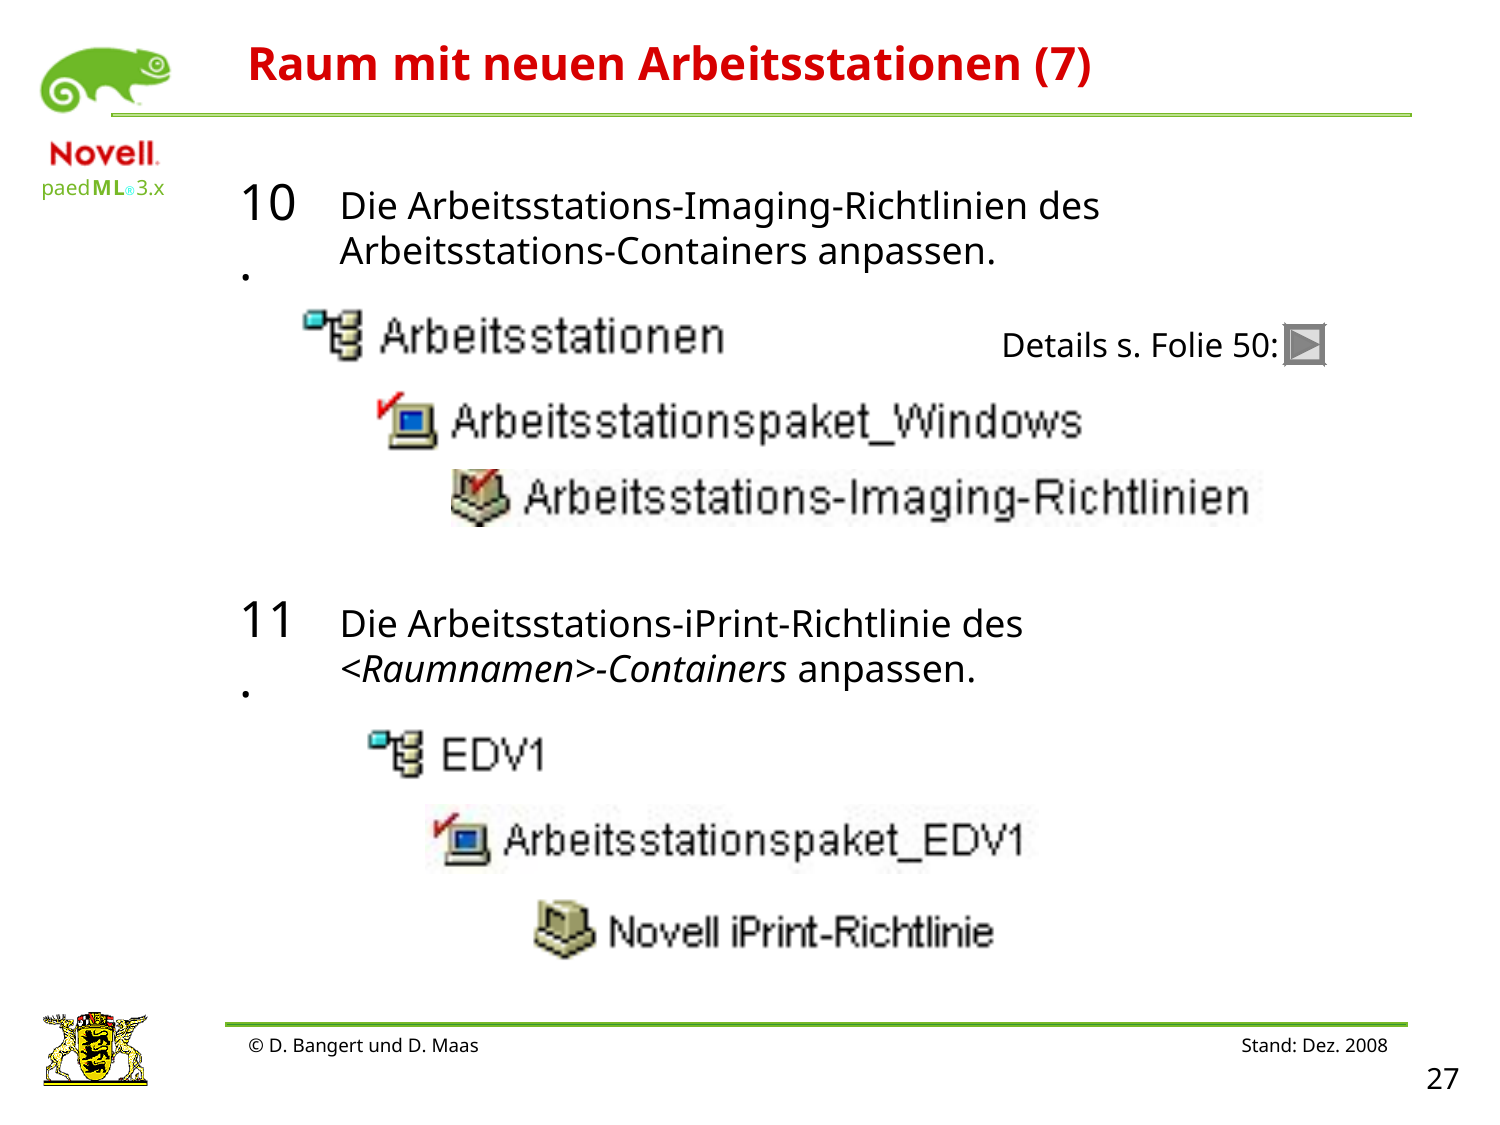

# Raum mit neuen Arbeitsstationen (7)‏
10.
Die Arbeitsstations-Imaging-Richtlinien des
Arbeitsstations-Containers anpassen.
Details s. Folie 50:
11.
Die Arbeitsstations-iPrint-Richtlinie des
<Raumnamen>-Containers anpassen.
© D. Bangert und D. Maas
Dez. 2008
27